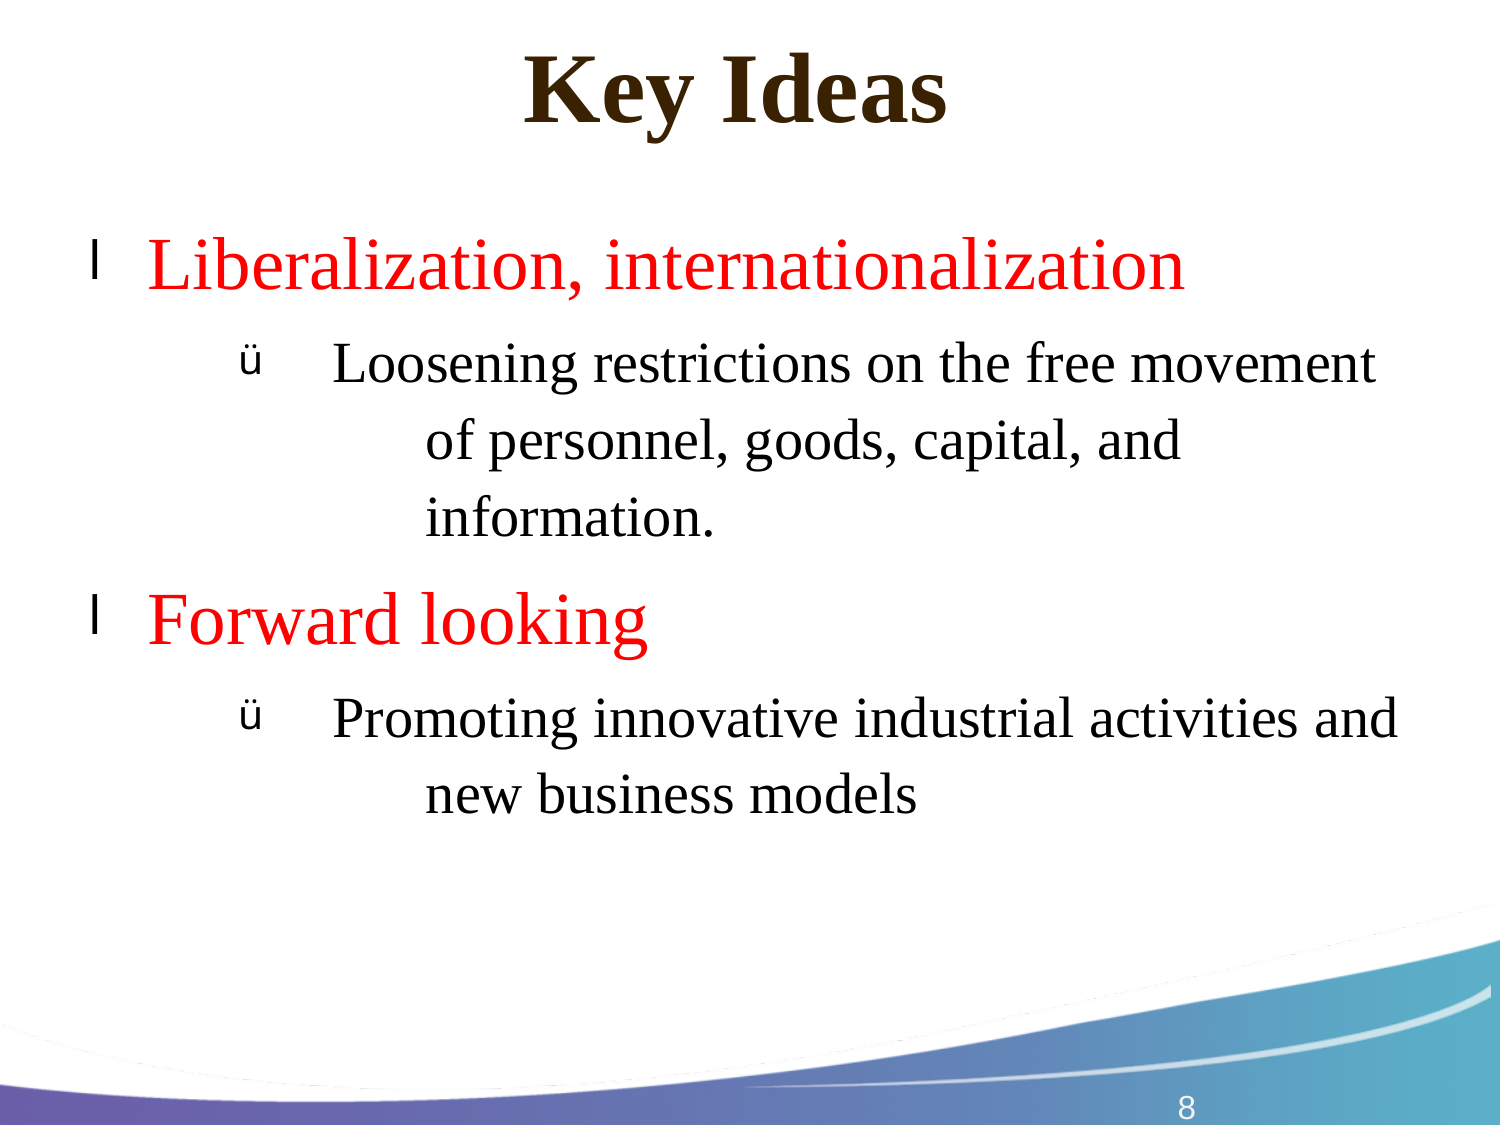

Key Ideas
Liberalization, internationalization
Loosening restrictions on the free movement of personnel, goods, capital, and information.
Forward looking
Promoting innovative industrial activities and new business models